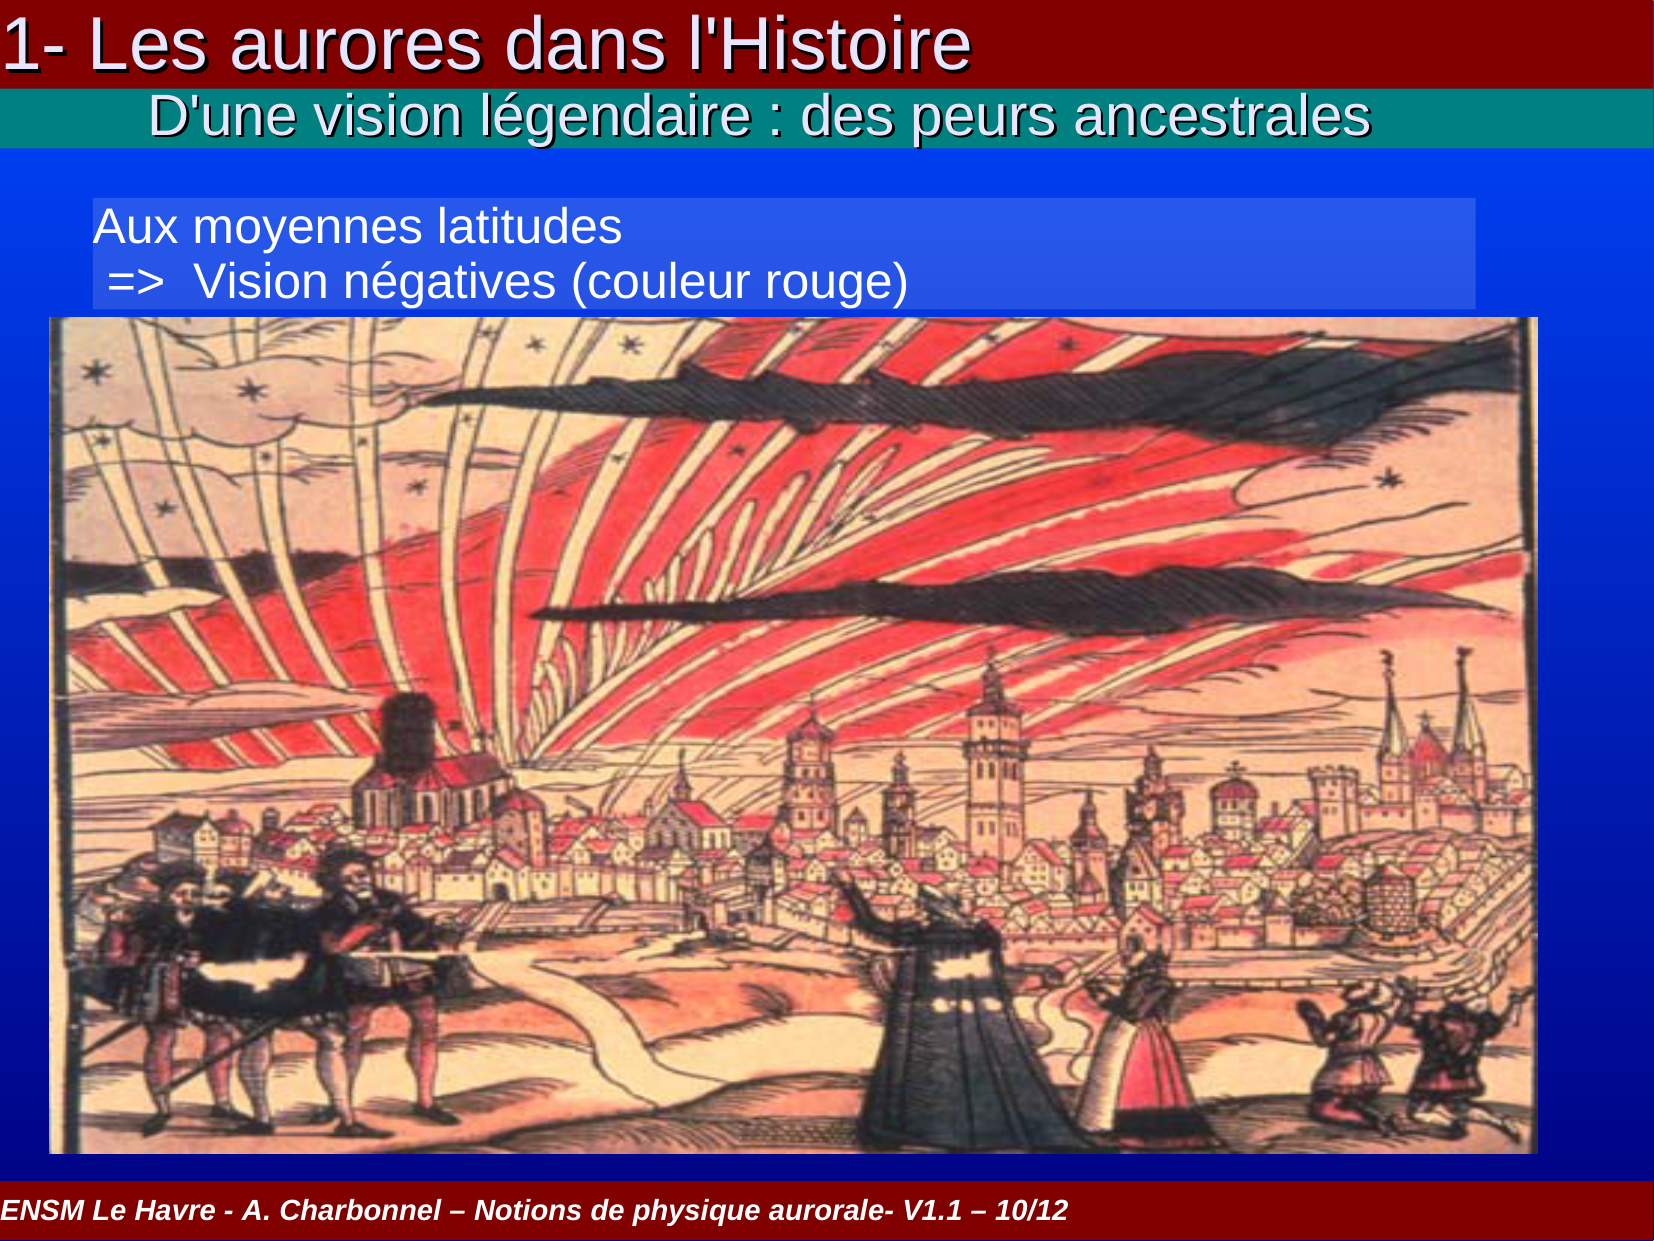

1- Les aurores dans l'Histoire
# D'une vision légendaire : des peurs ancestrales
Aux moyennes latitudes
 => Vision négatives (couleur rouge)
ENSM Le Havre - A. Charbonnel – Notions de physique aurorale- V1.1 – 10/12